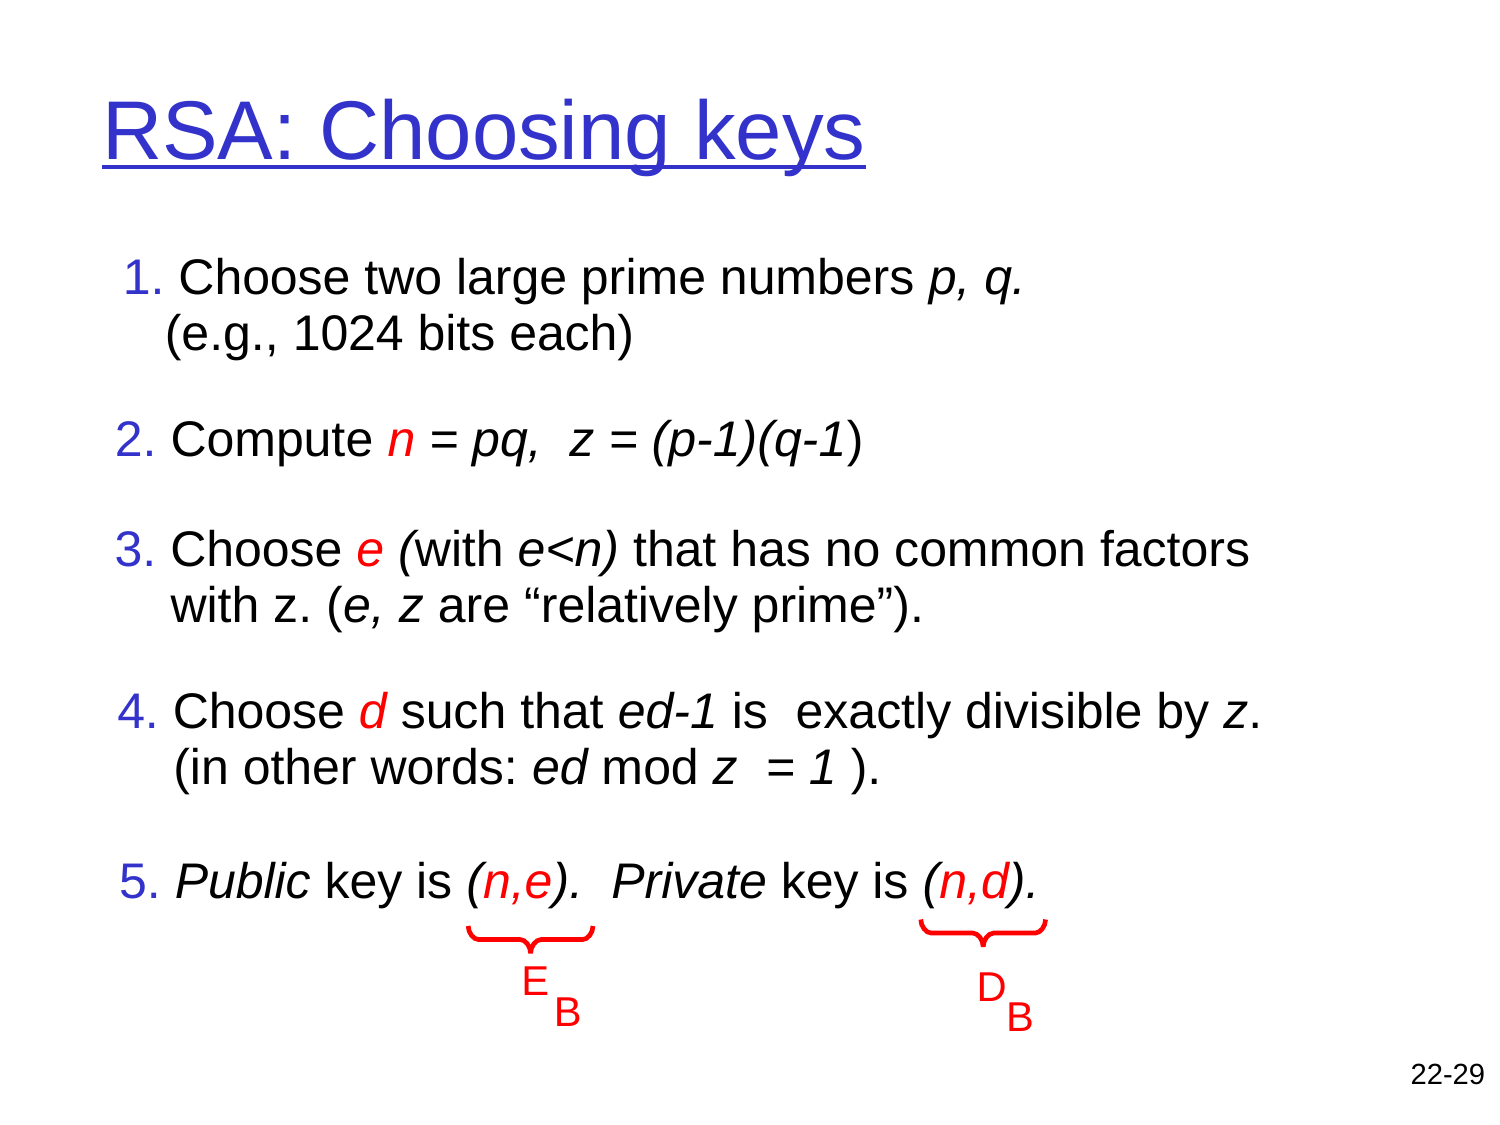

# RSA: Choosing keys
1. Choose two large prime numbers p, q.
 (e.g., 1024 bits each)
2. Compute n = pq, z = (p-1)(q-1)
3. Choose e (with e<n) that has no common factors
 with z. (e, z are “relatively prime”).
4. Choose d such that ed-1 is exactly divisible by z.
 (in other words: ed mod z = 1 ).
5. Public key is (n,e). Private key is (n,d).
E
B
D
B
29